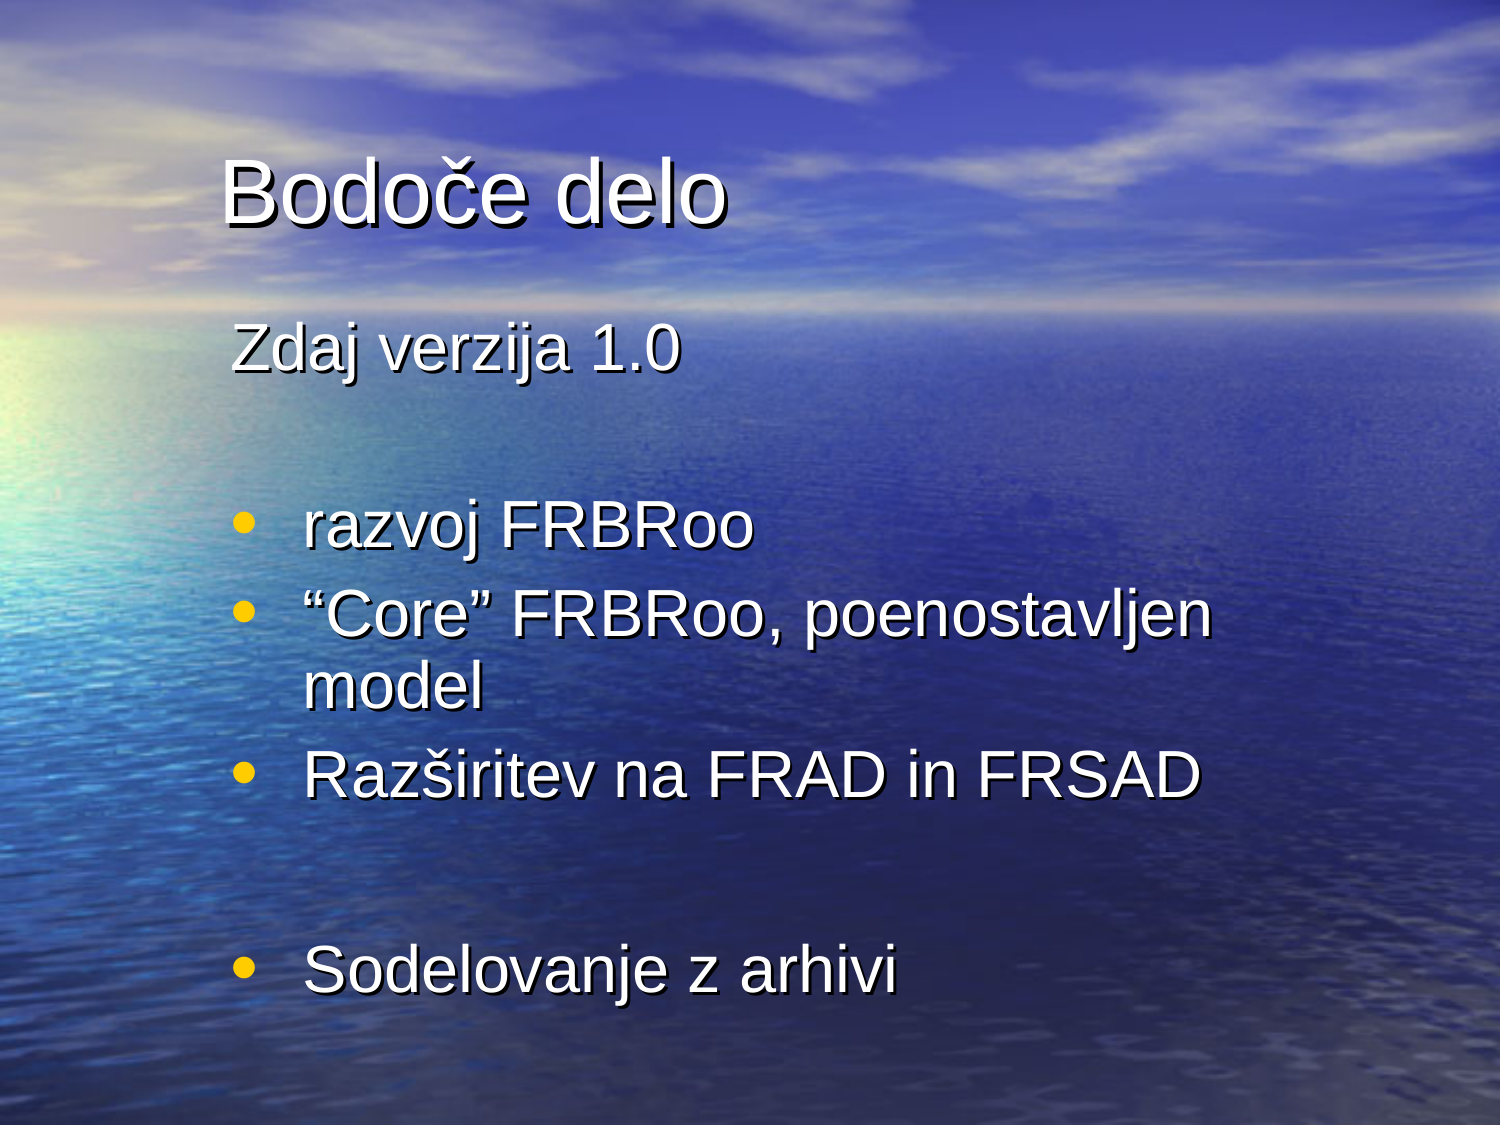

# Bodoče delo
Zdaj verzija 1.0
razvoj FRBRoo
“Core” FRBRoo, poenostavljen model
Razširitev na FRAD in FRSAD
Sodelovanje z arhivi